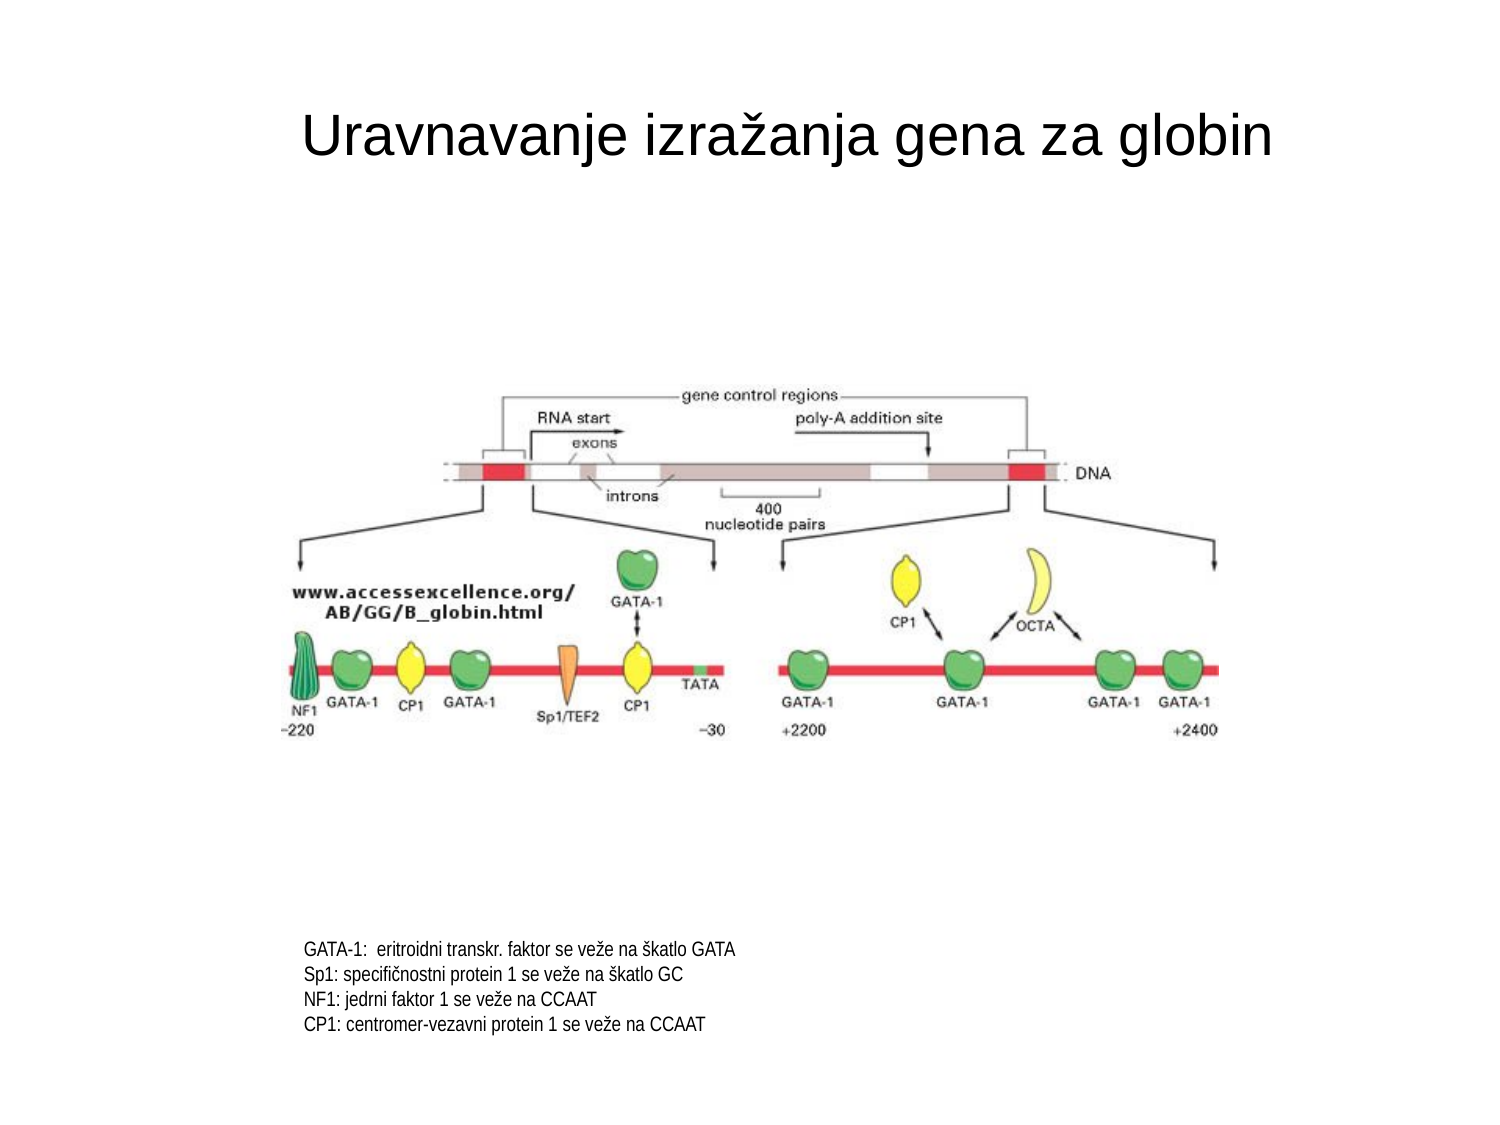

Uravnavanje izražanja gena za globin
GATA-1: eritroidni transkr. faktor se veže na škatlo GATA
Sp1: specifičnostni protein 1 se veže na škatlo GC
NF1: jedrni faktor 1 se veže na CCAAT
CP1: centromer-vezavni protein 1 se veže na CCAAT